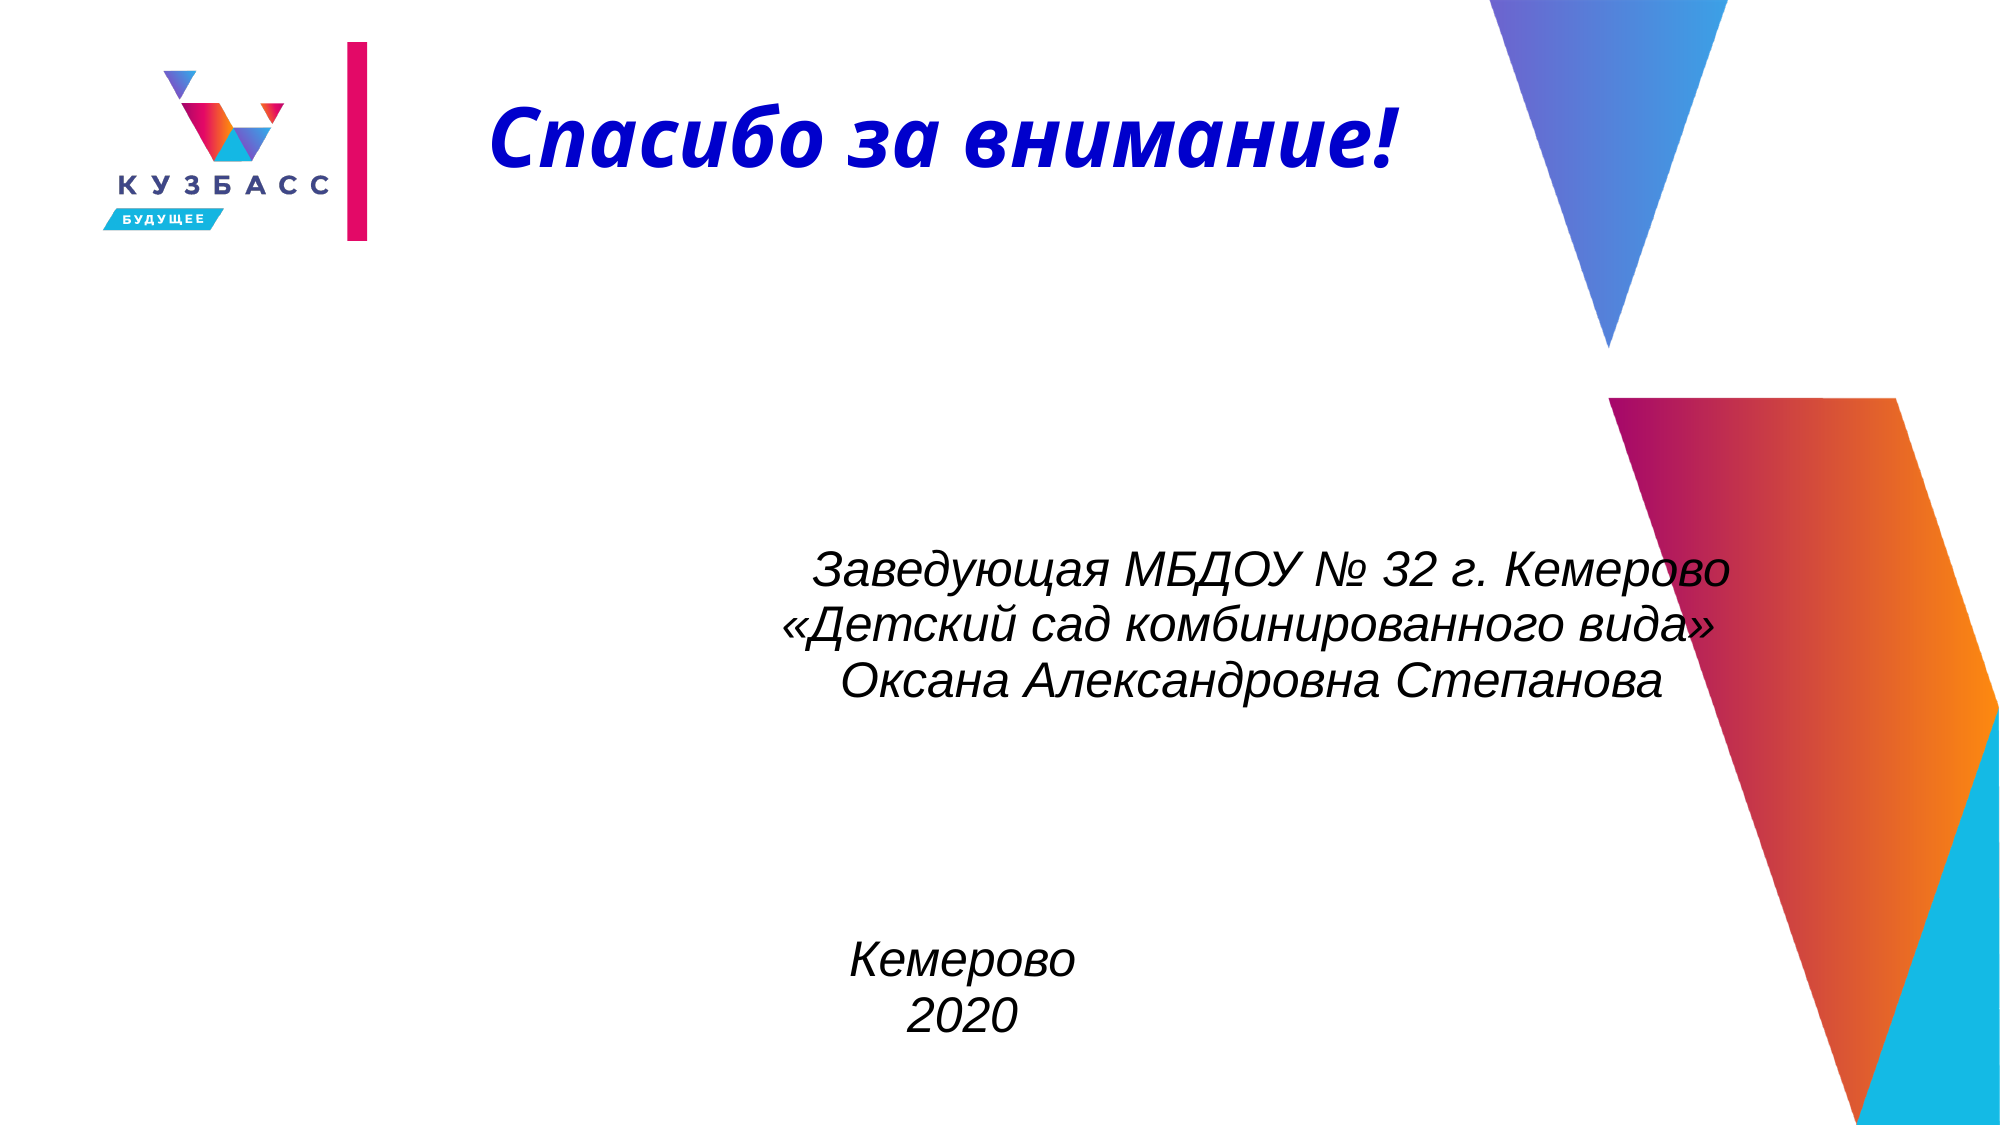

Спасибо за внимание!
 Заведующая МБДОУ № 32 г. Кемерово «Детский сад комбинированного вида»
 Оксана Александровна Степанова
Кемерово
2020